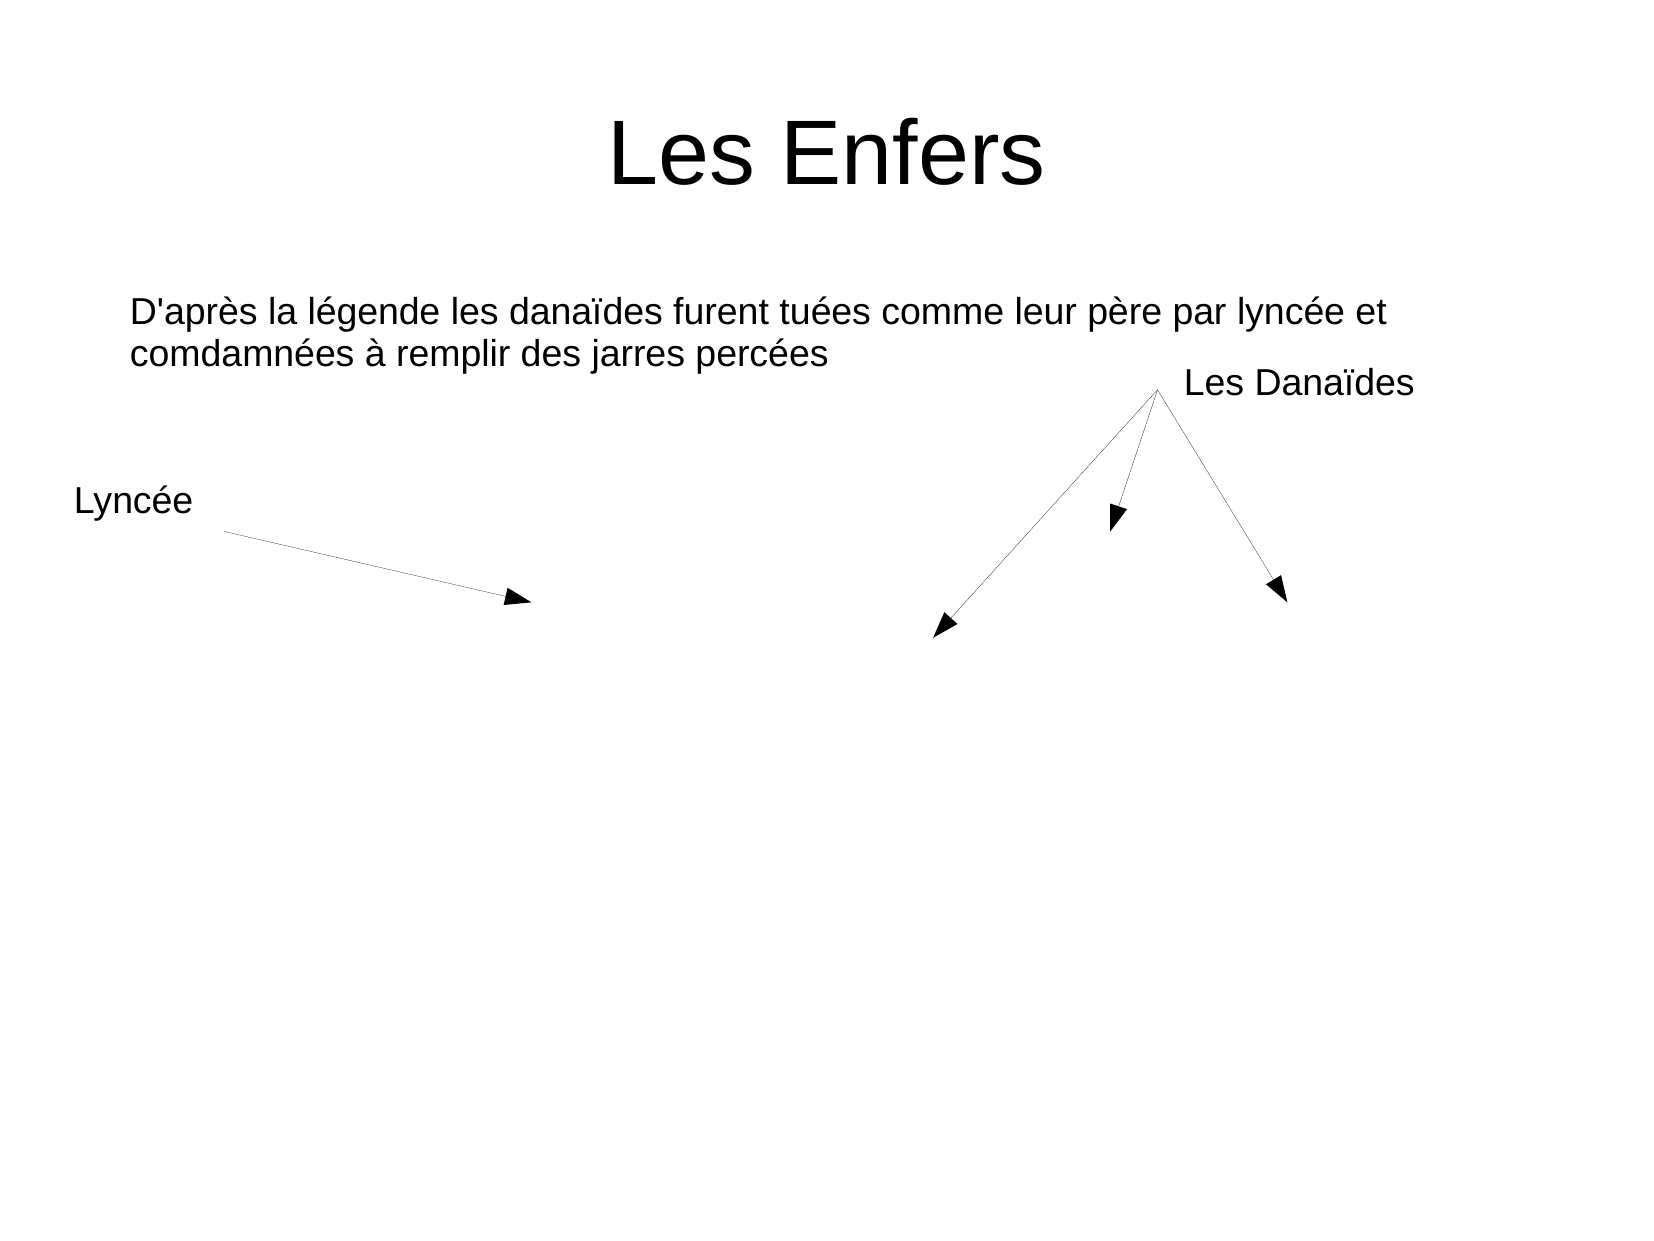

# Les Enfers
D'après la légende les danaïdes furent tuées comme leur père par lyncée et comdamnées à remplir des jarres percées
Les Danaïdes
Lyncée